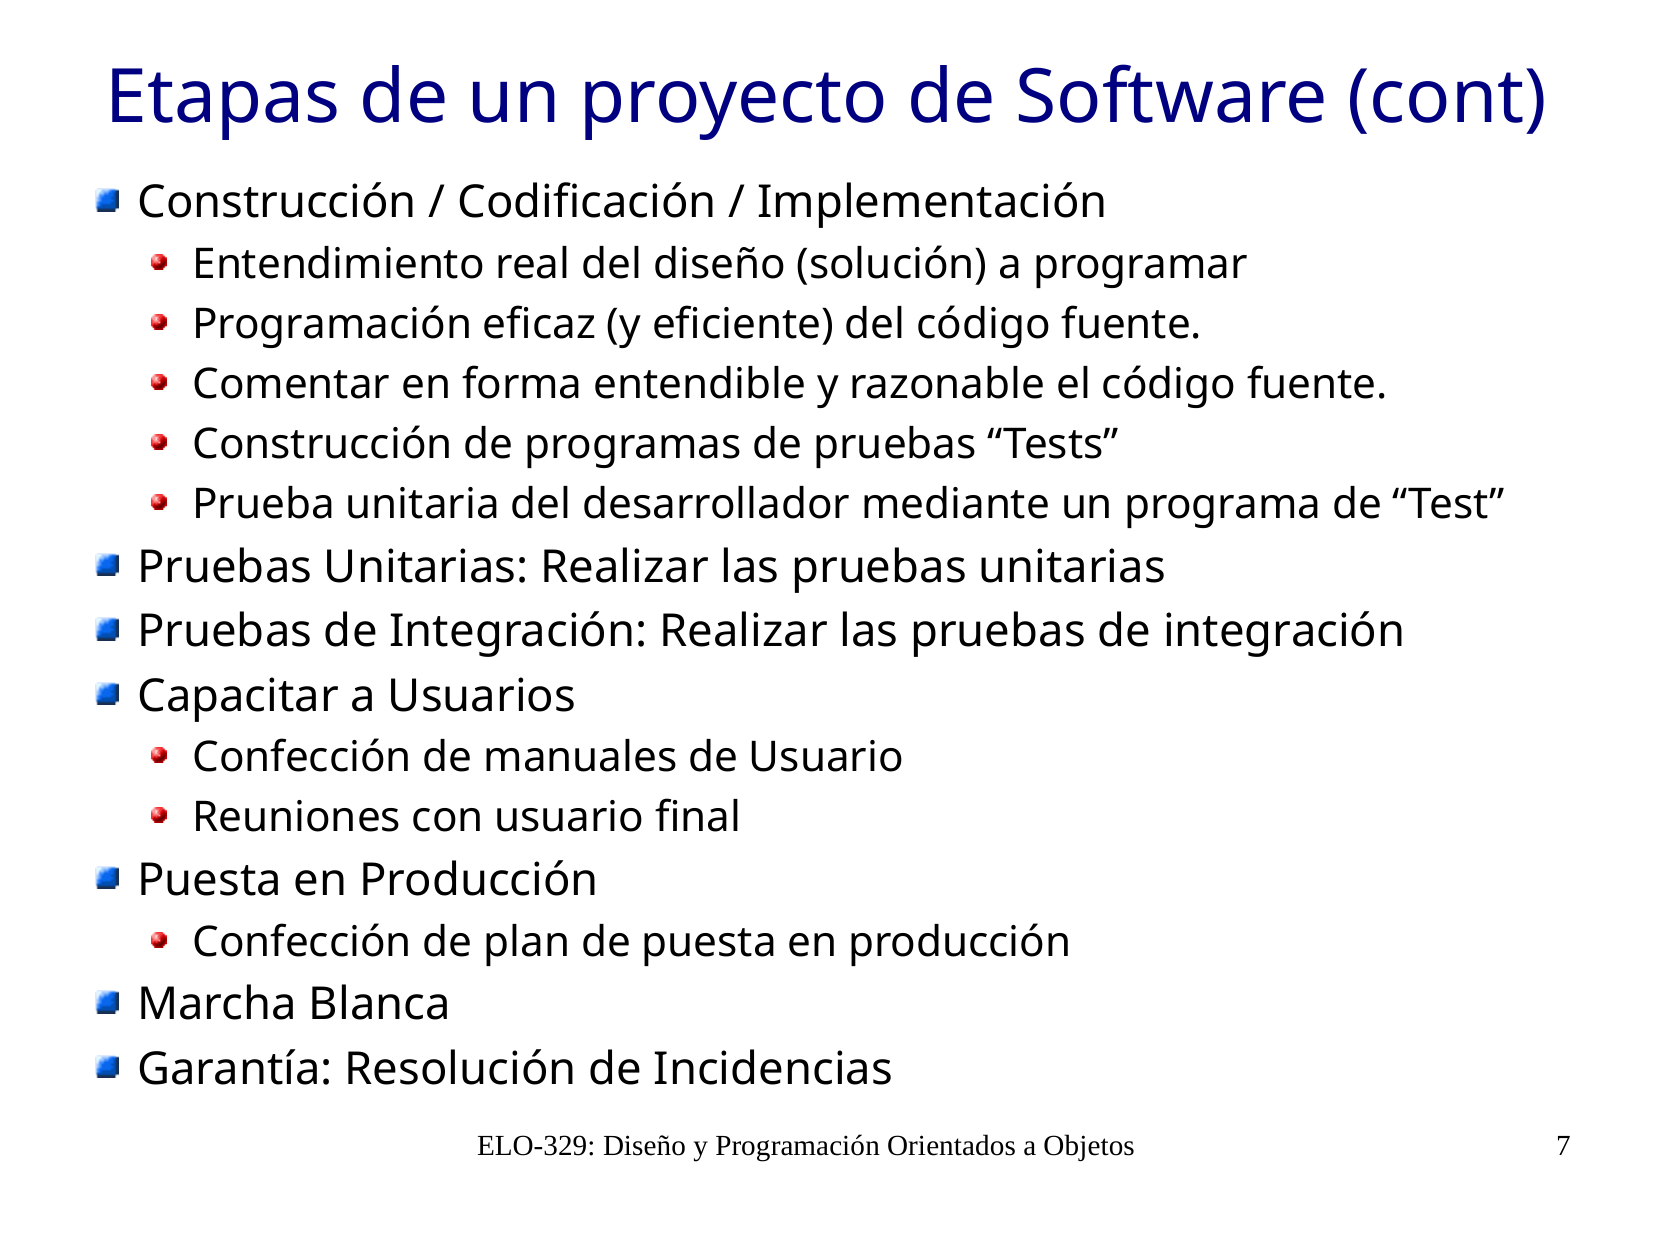

# Etapas de un proyecto de Software (cont)‏
Construcción / Codificación / Implementación
Entendimiento real del diseño (solución) a programar
Programación eficaz (y eficiente) del código fuente.
Comentar en forma entendible y razonable el código fuente.
Construcción de programas de pruebas “Tests”
Prueba unitaria del desarrollador mediante un programa de “Test”
Pruebas Unitarias: Realizar las pruebas unitarias
Pruebas de Integración: Realizar las pruebas de integración
Capacitar a Usuarios
Confección de manuales de Usuario
Reuniones con usuario final
Puesta en Producción
Confección de plan de puesta en producción
Marcha Blanca
Garantía: Resolución de Incidencias
7